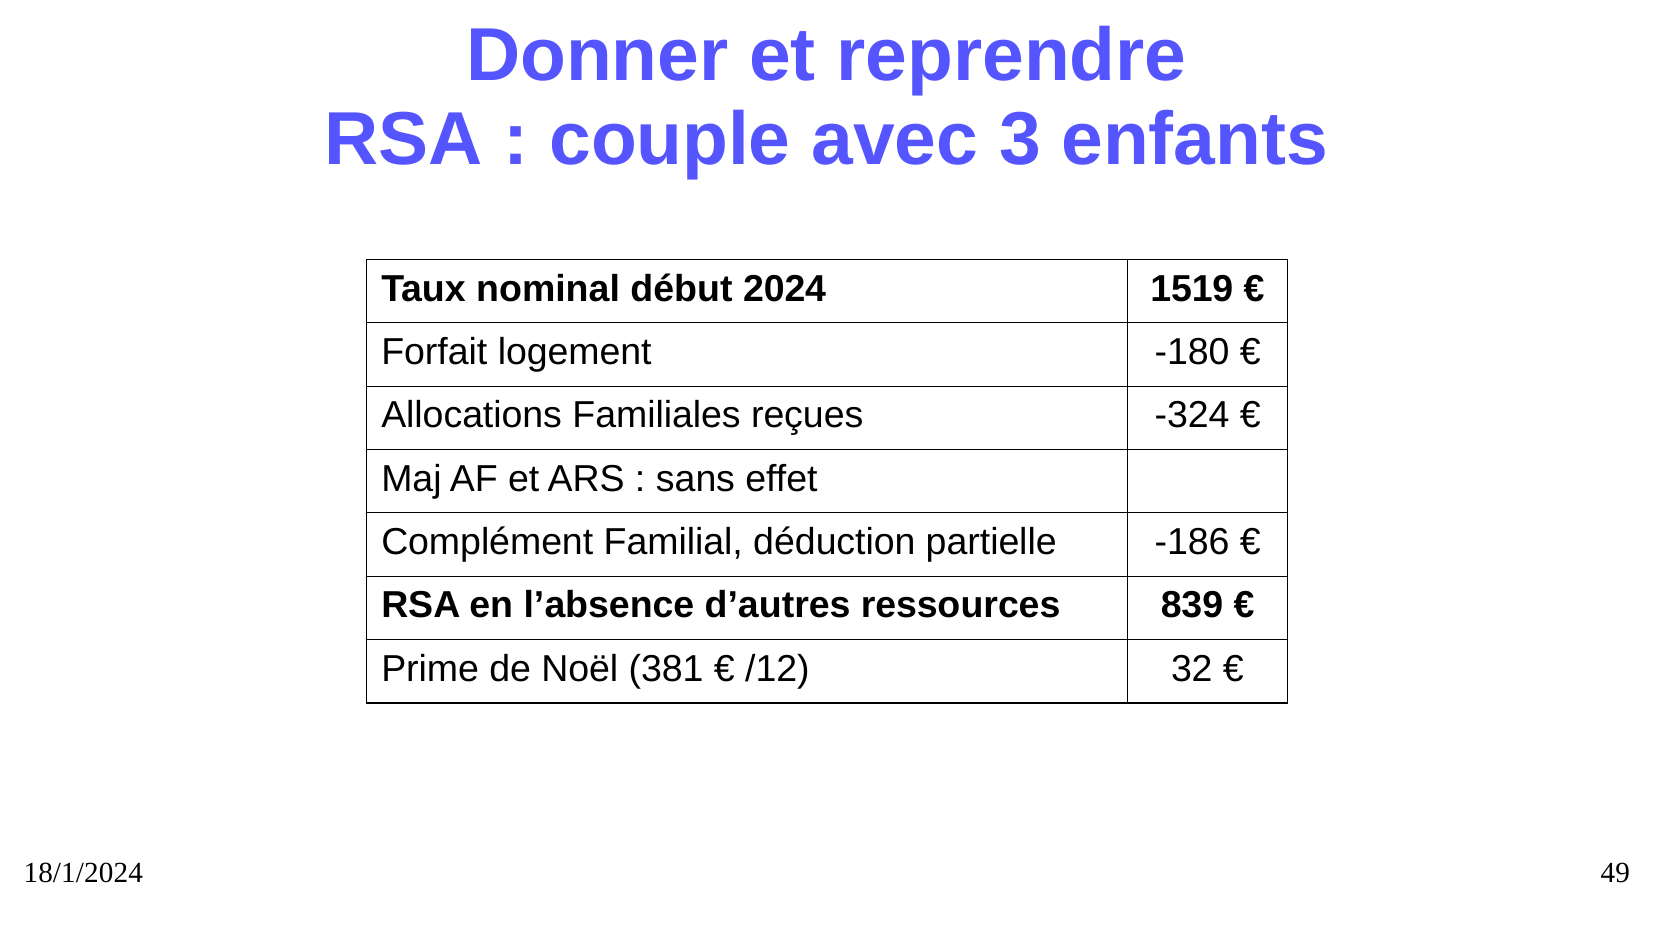

# Donner et reprendre RSA : couple avec 3 enfants
| Taux nominal début 2024 | 1519 € |
| --- | --- |
| Forfait logement | -180 € |
| Allocations Familiales reçues | -324 € |
| Maj AF et ARS : sans effet | |
| Complément Familial, déduction partielle | -186 € |
| RSA en l’absence d’autres ressources | 839 € |
| Prime de Noël (381 € /12) | 32 € |
18/1/2024
49